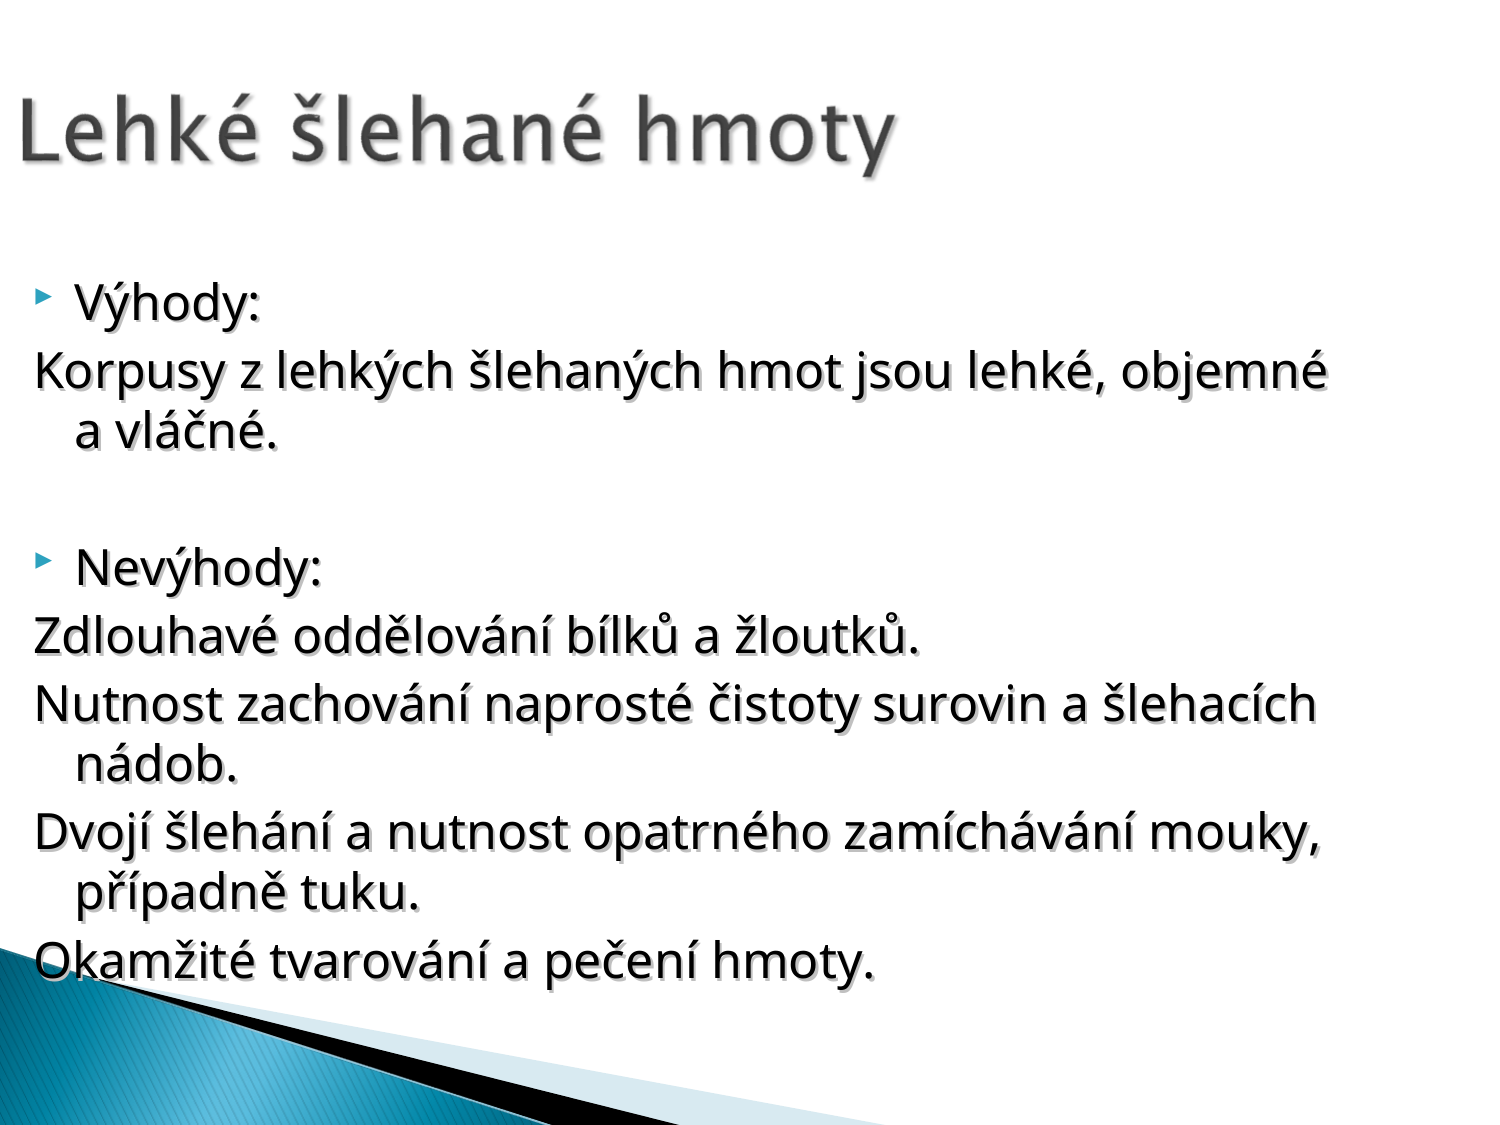

Výhody:
Korpusy z lehkých šlehaných hmot jsou lehké, objemné a vláčné.
Nevýhody:
Zdlouhavé oddělování bílků a žloutků.
Nutnost zachování naprosté čistoty surovin a šlehacích nádob.
Dvojí šlehání a nutnost opatrného zamíchávání mouky, případně tuku.
Okamžité tvarování a pečení hmoty.